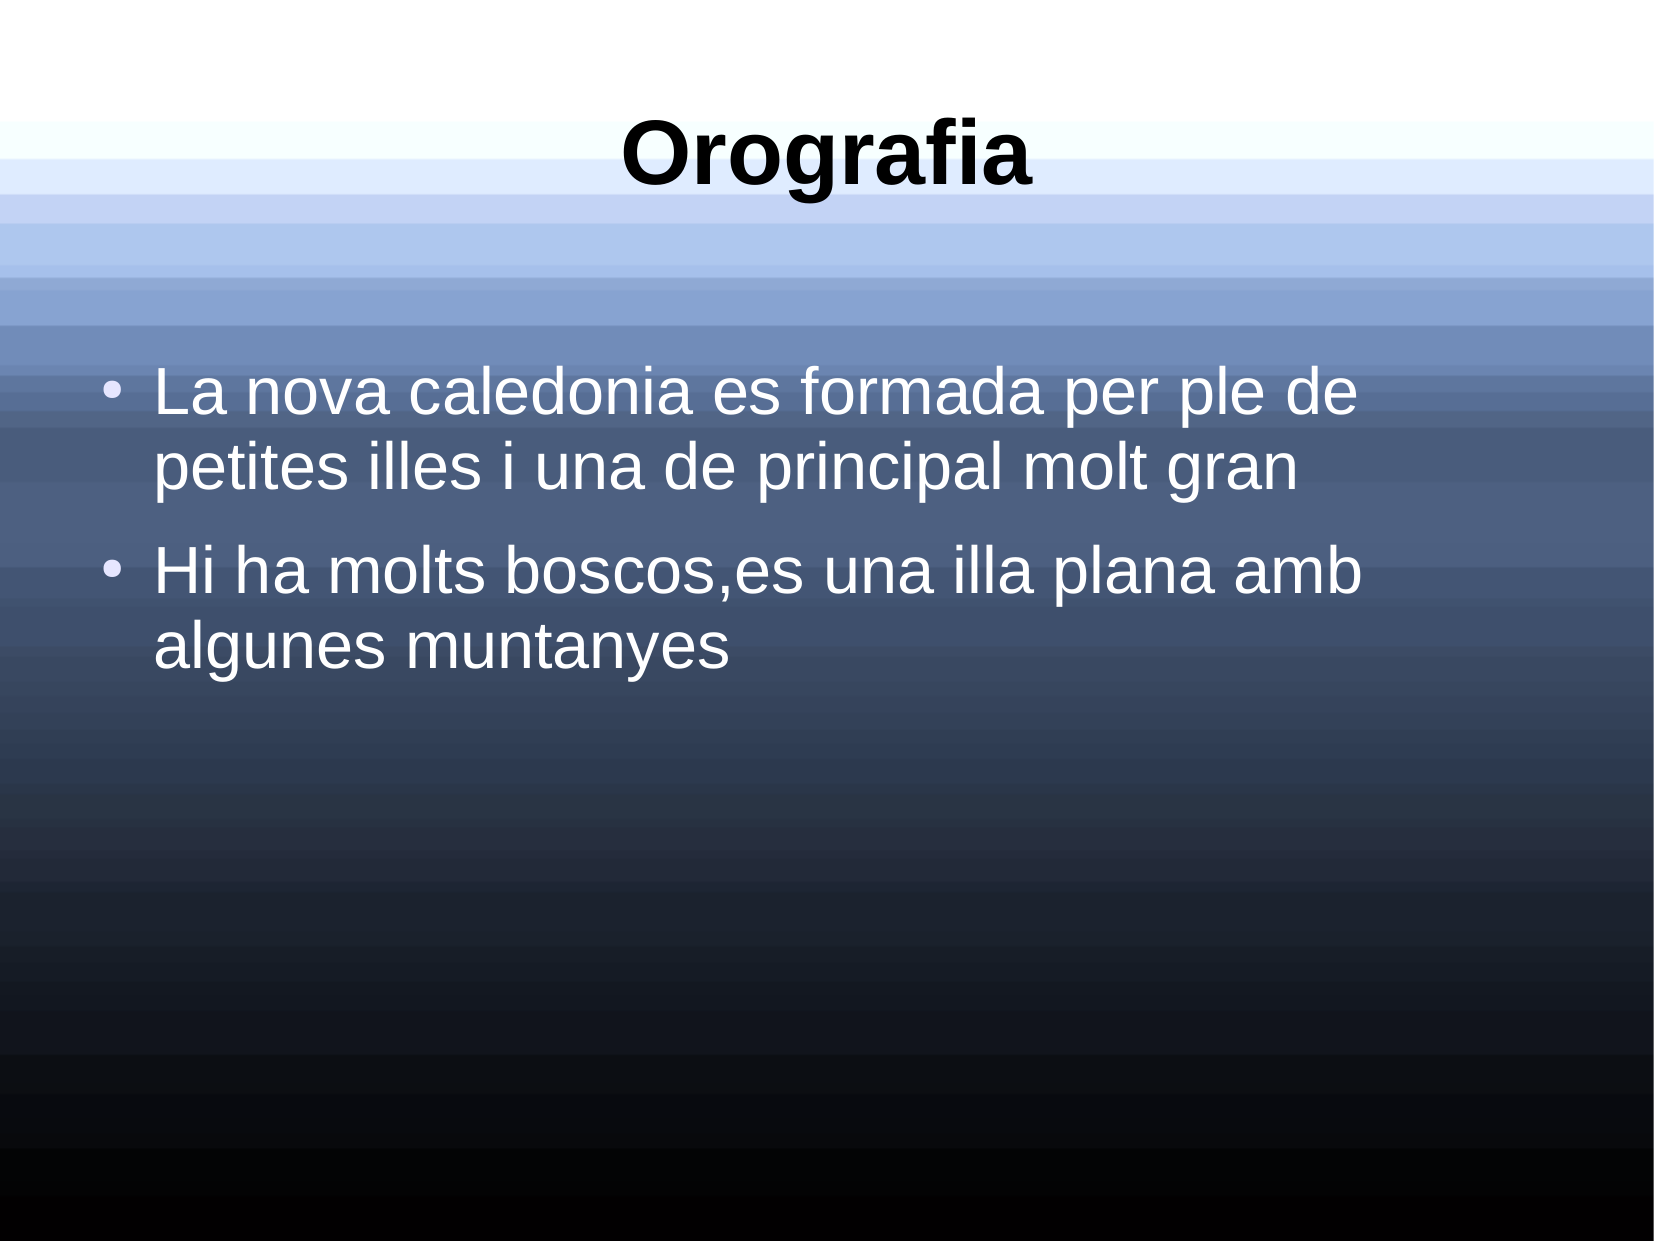

# Orografia
La nova caledonia es formada per ple de petites illes i una de principal molt gran
Hi ha molts boscos,es una illa plana amb algunes muntanyes